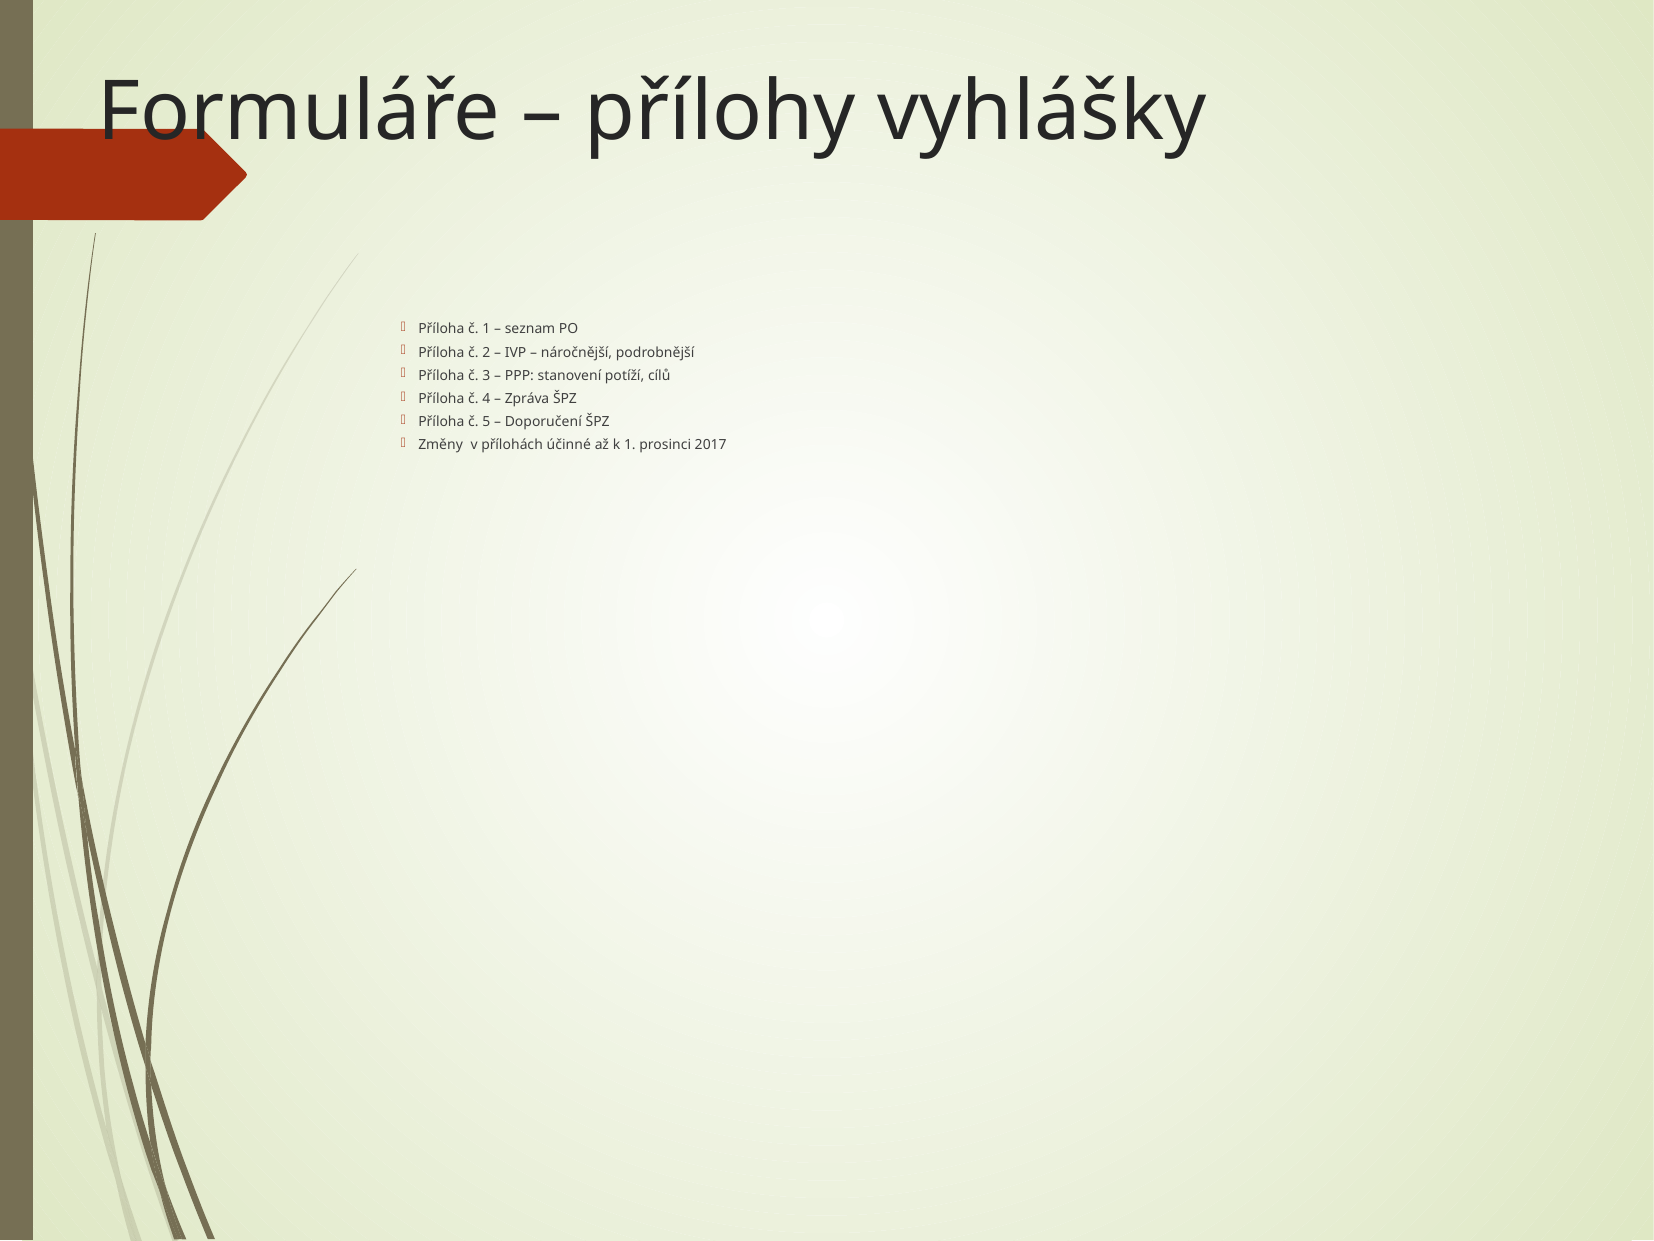

# Formuláře – přílohy vyhlášky
Příloha č. 1 – seznam PO
Příloha č. 2 – IVP – náročnější, podrobnější
Příloha č. 3 – PPP: stanovení potíží, cílů
Příloha č. 4 – Zpráva ŠPZ
Příloha č. 5 – Doporučení ŠPZ
Změny v přílohách účinné až k 1. prosinci 2017